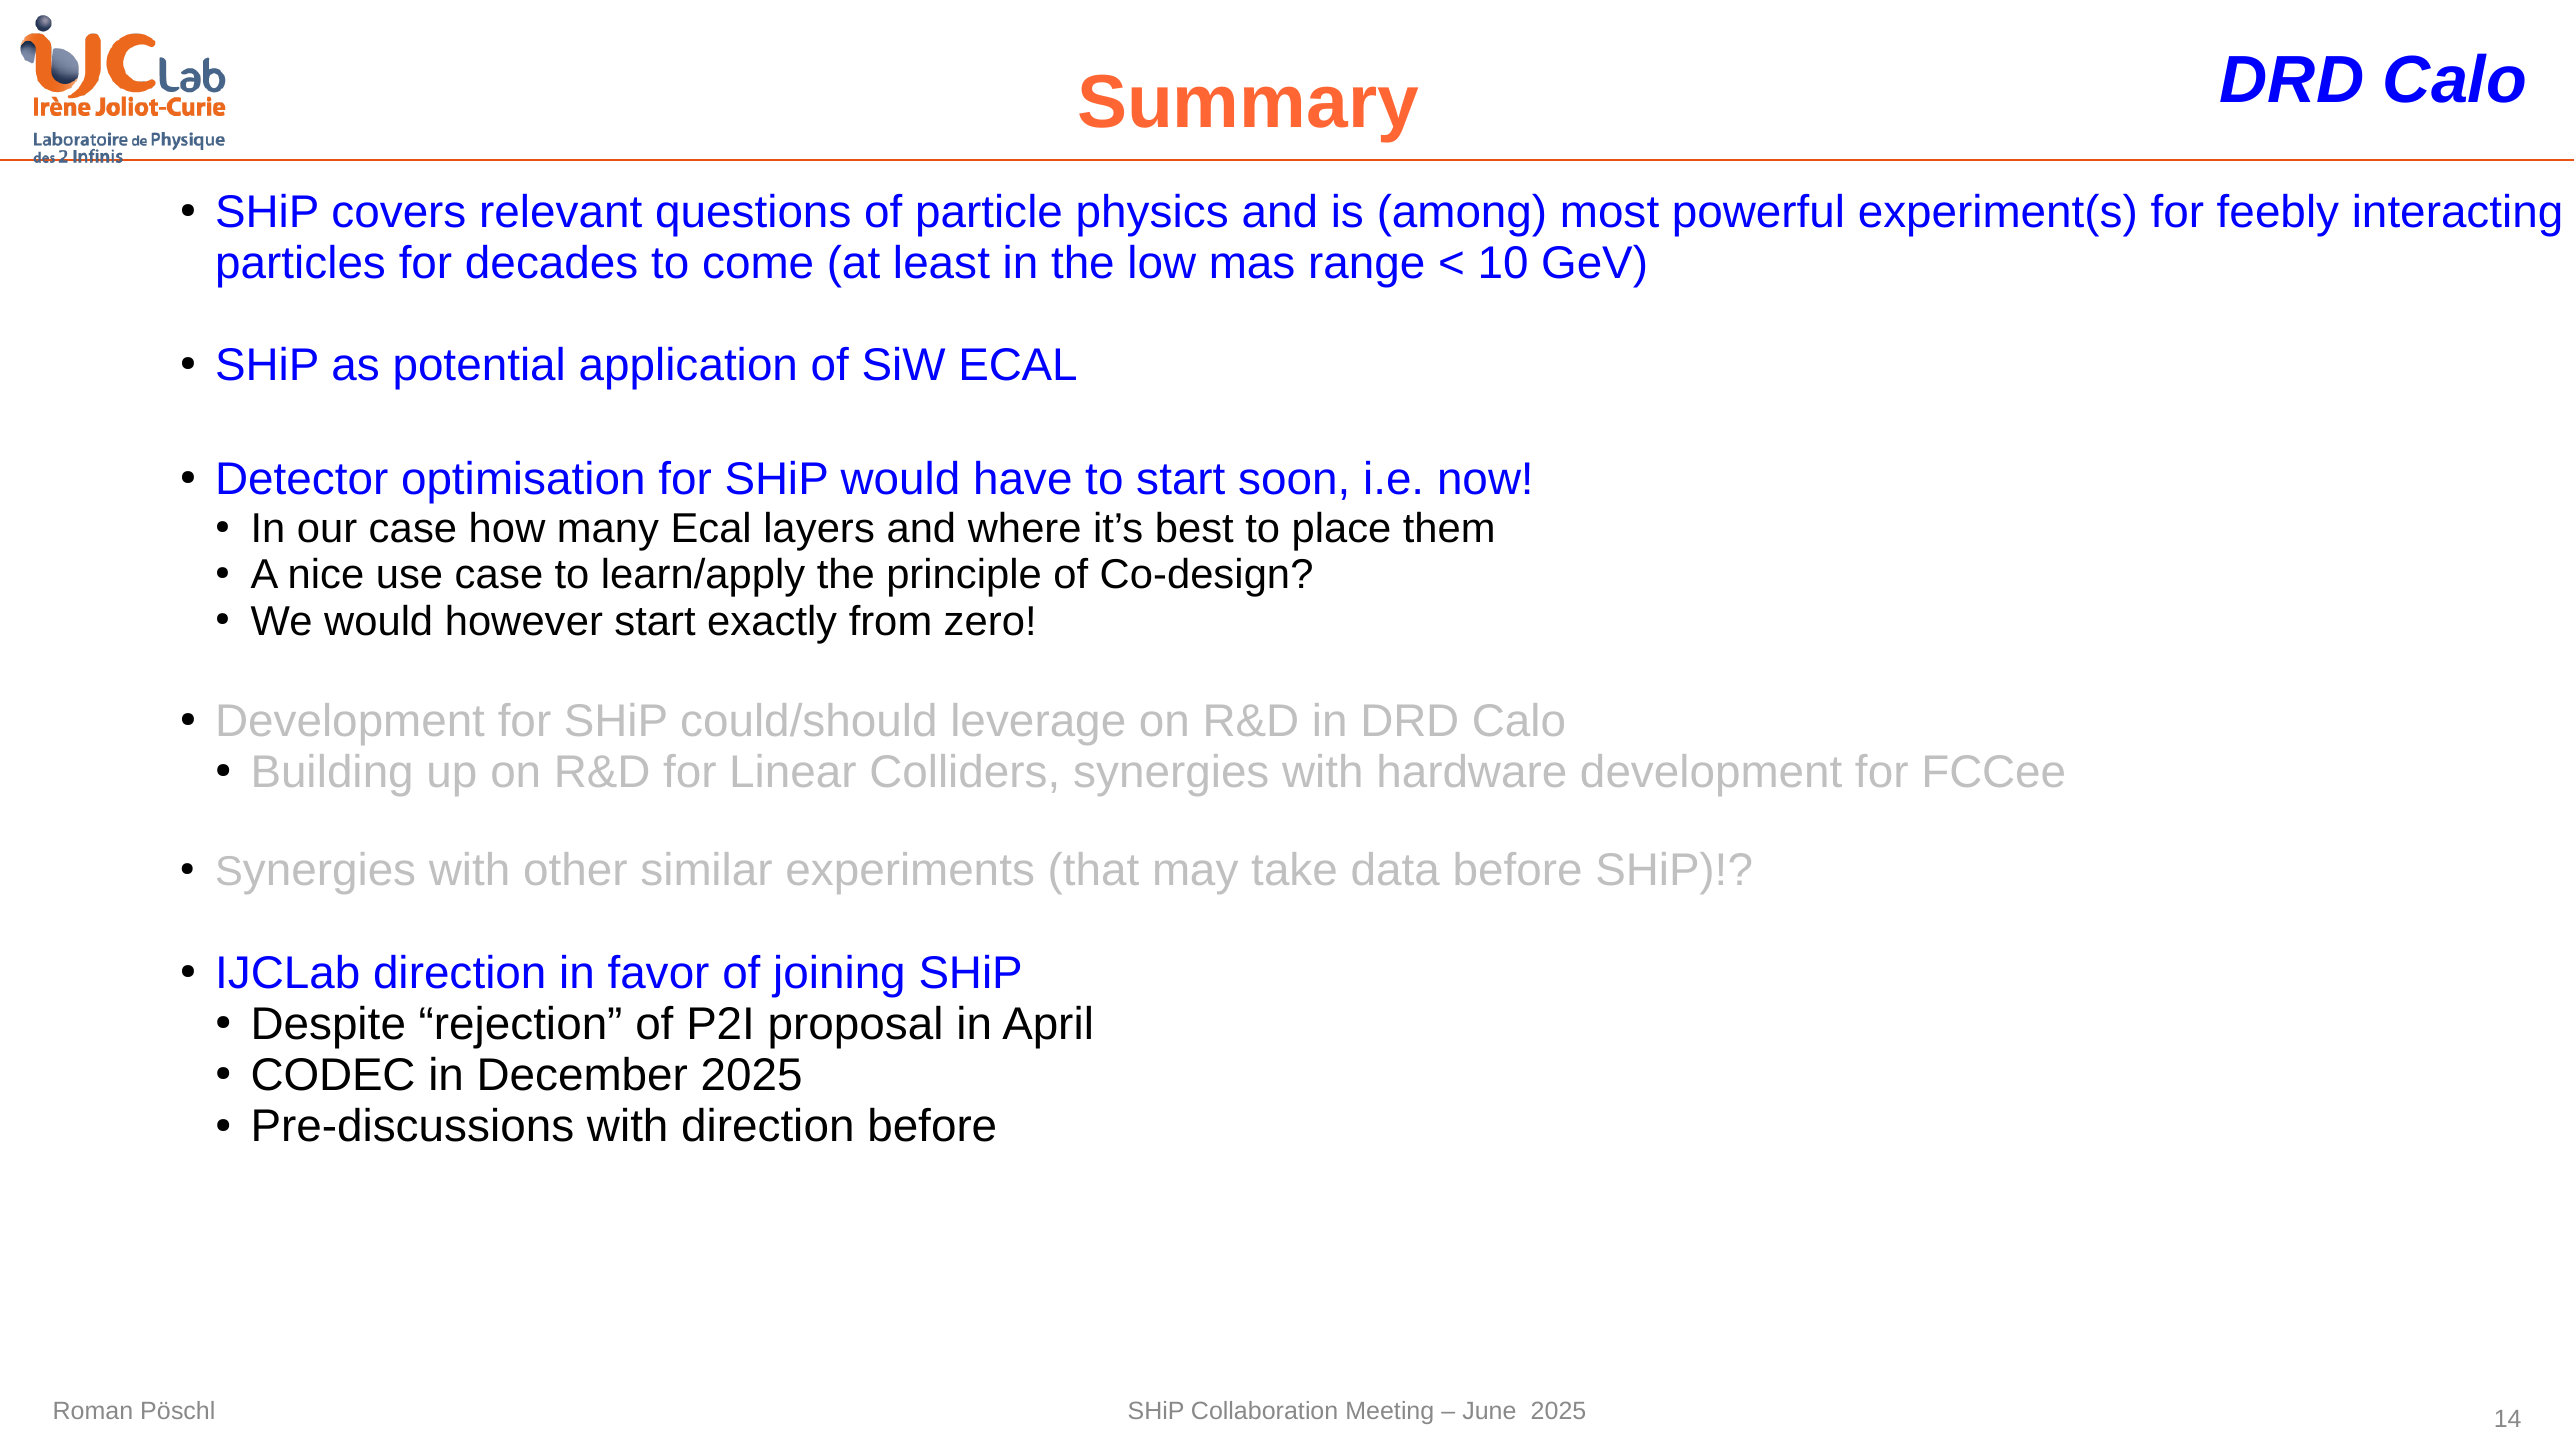

# Summary
SHiP covers relevant questions of particle physics and is (among) most powerful experiment(s) for feebly interacting
particles for decades to come (at least in the low mas range < 10 GeV)
SHiP as potential application of SiW ECAL
Detector optimisation for SHiP would have to start soon, i.e. now!
In our case how many Ecal layers and where it’s best to place them
A nice use case to learn/apply the principle of Co-design?
We would however start exactly from zero!
Development for SHiP could/should leverage on R&D in DRD Calo
Building up on R&D for Linear Colliders, synergies with hardware development for FCCee
Synergies with other similar experiments (that may take data before SHiP)!?
IJCLab direction in favor of joining SHiP
Despite “rejection” of P2I proposal in April
CODEC in December 2025
Pre-discussions with direction before